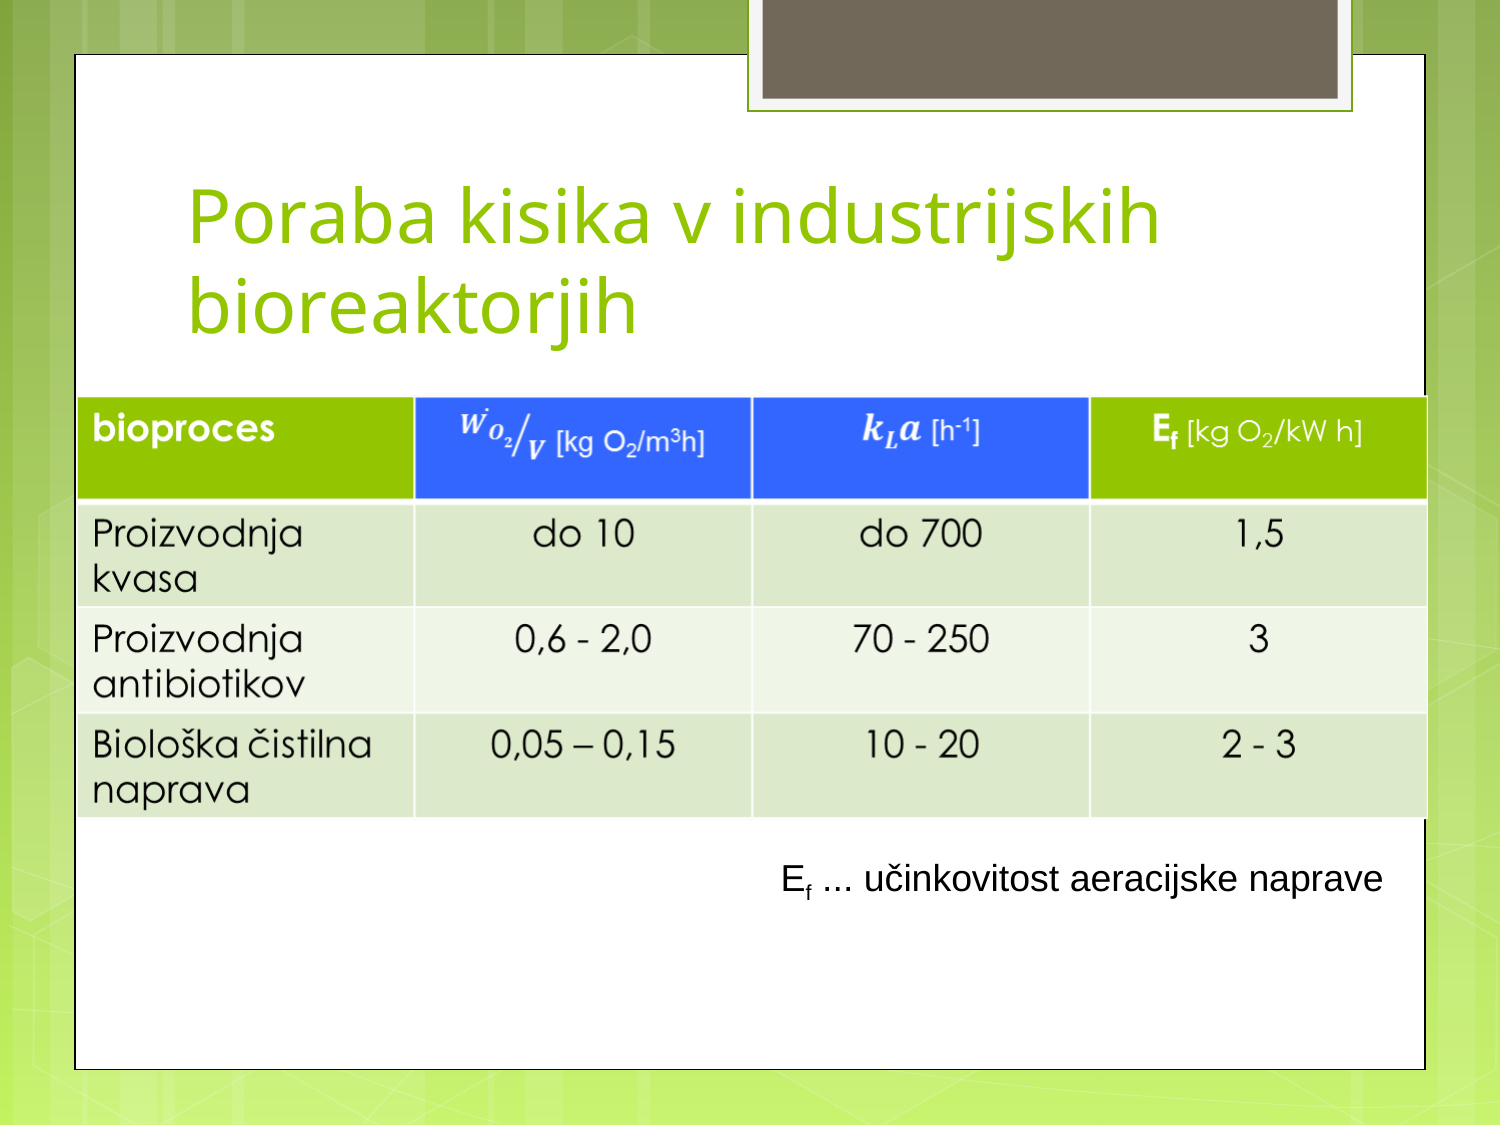

# Poraba kisika v industrijskih bioreaktorjih
Ef ... učinkovitost aeracijske naprave